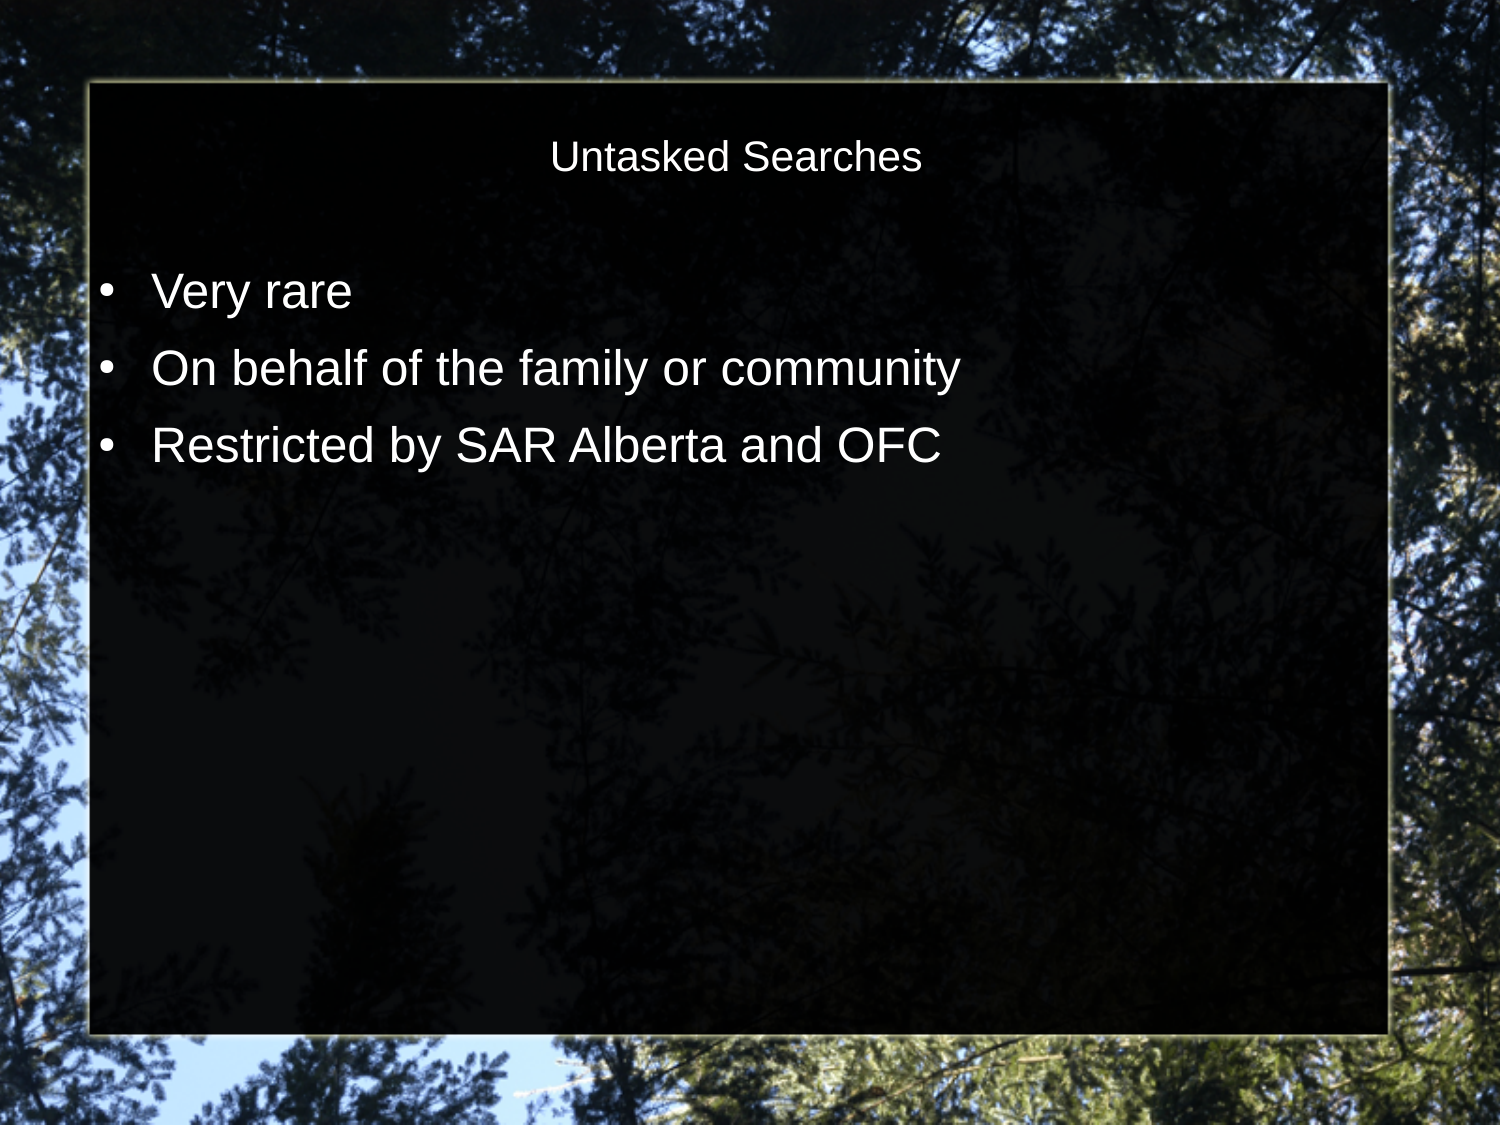

# Untasked Searches
Very rare
On behalf of the family or community
Restricted by SAR Alberta and OFC